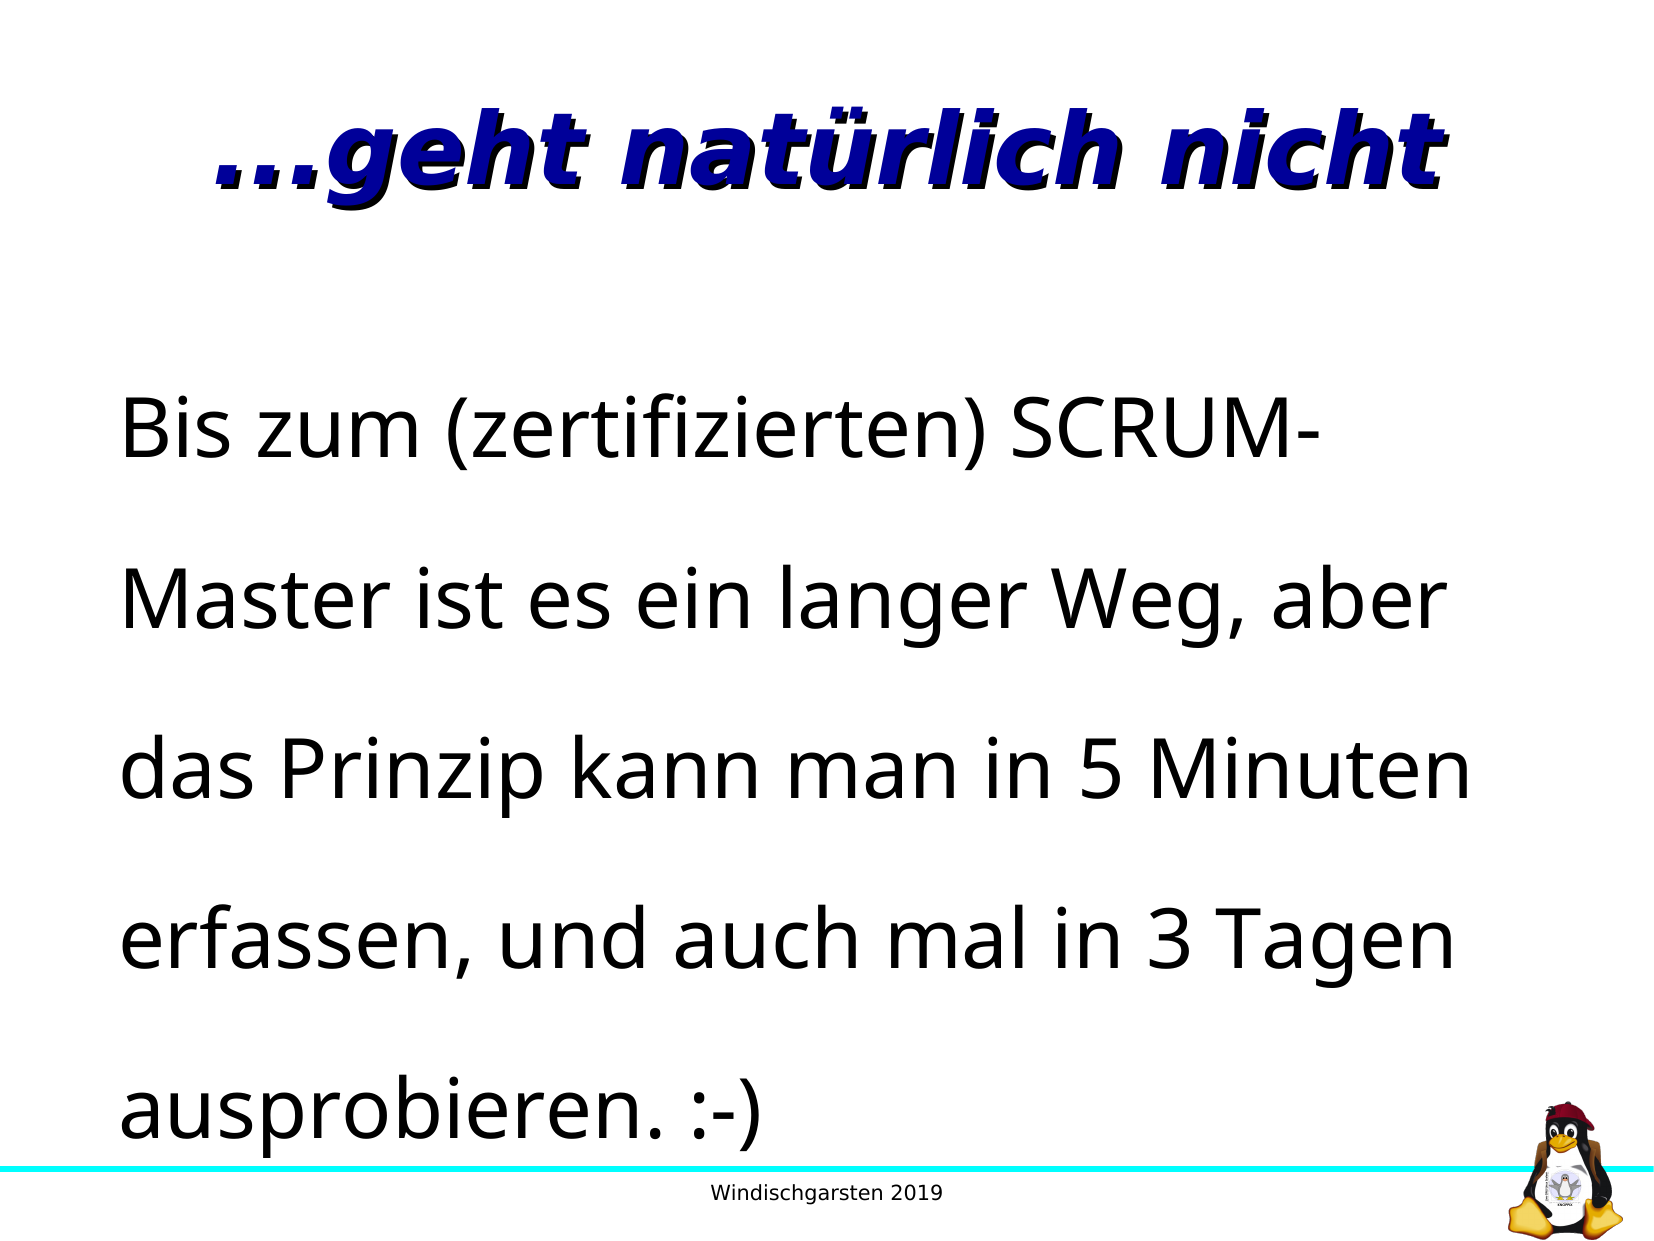

# ...geht natürlich nicht
Bis zum (zertifizierten) SCRUM-Master ist es ein langer Weg, aber das Prinzip kann man in 5 Minuten erfassen, und auch mal in 3 Tagen ausprobieren. :-)
→ s.a. Wikipedia